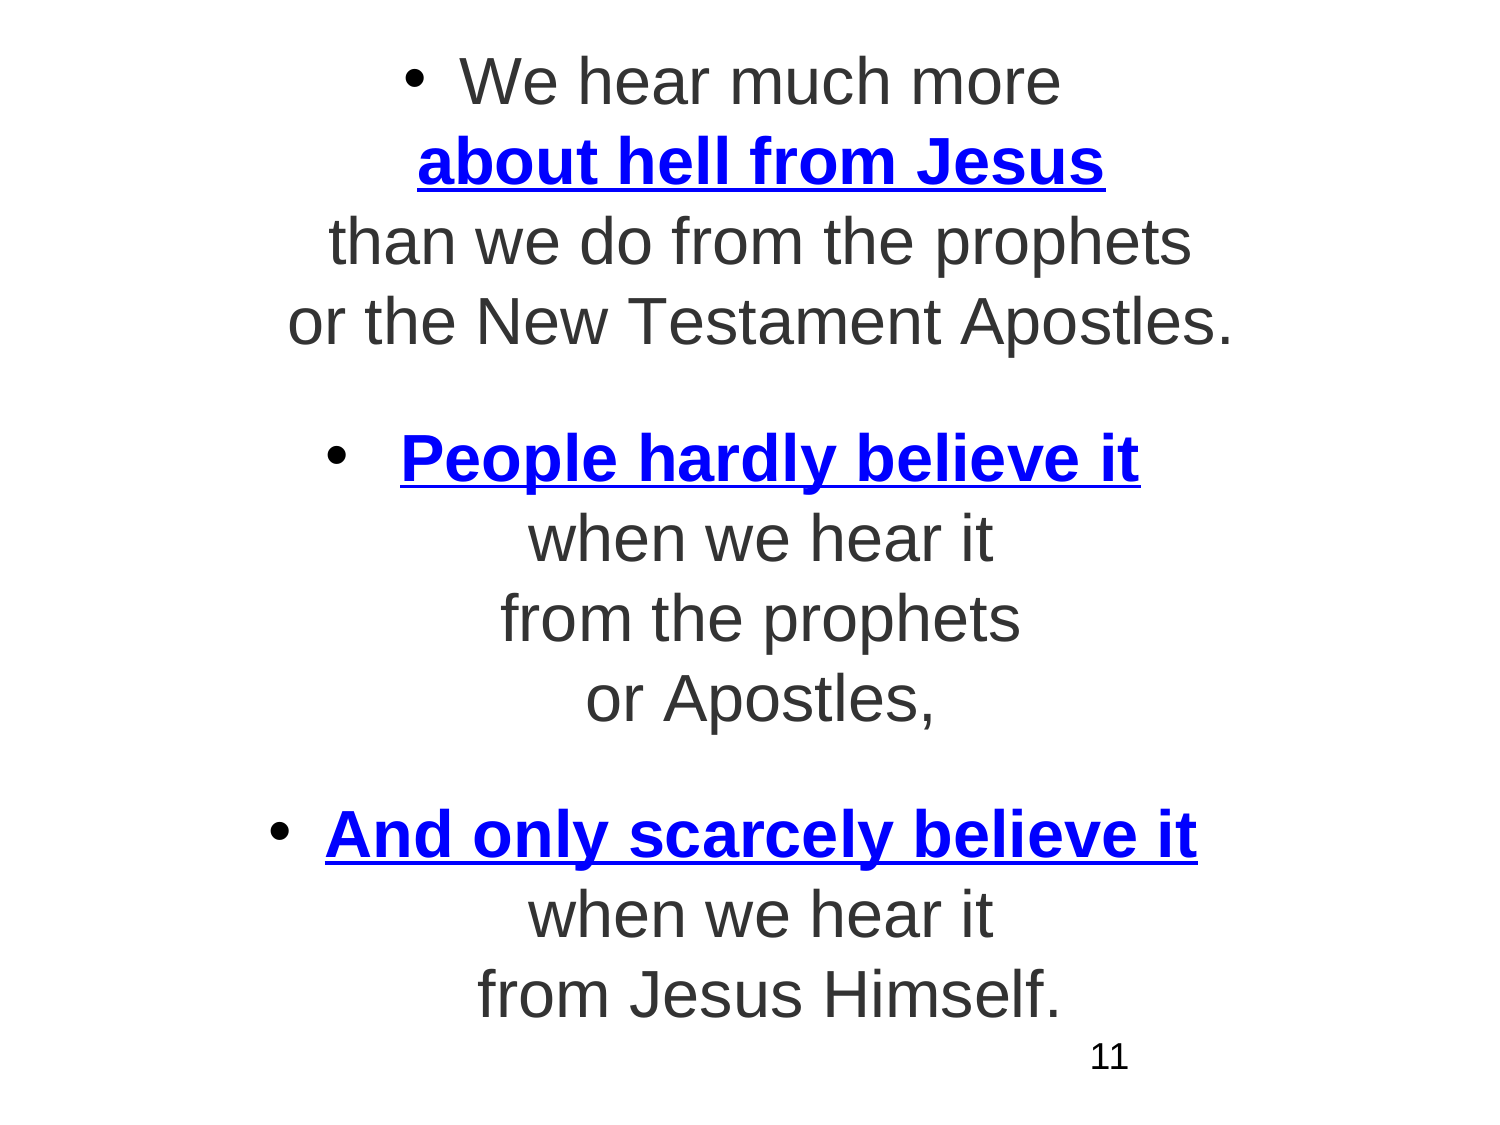

# We hear much more about hell from Jesus than we do from the prophets or the New Testament Apostles.
 People hardly believe it
when we hear it
from the prophets
or Apostles,
And only scarcely believe it
when we hear it
from Jesus Himself.
11